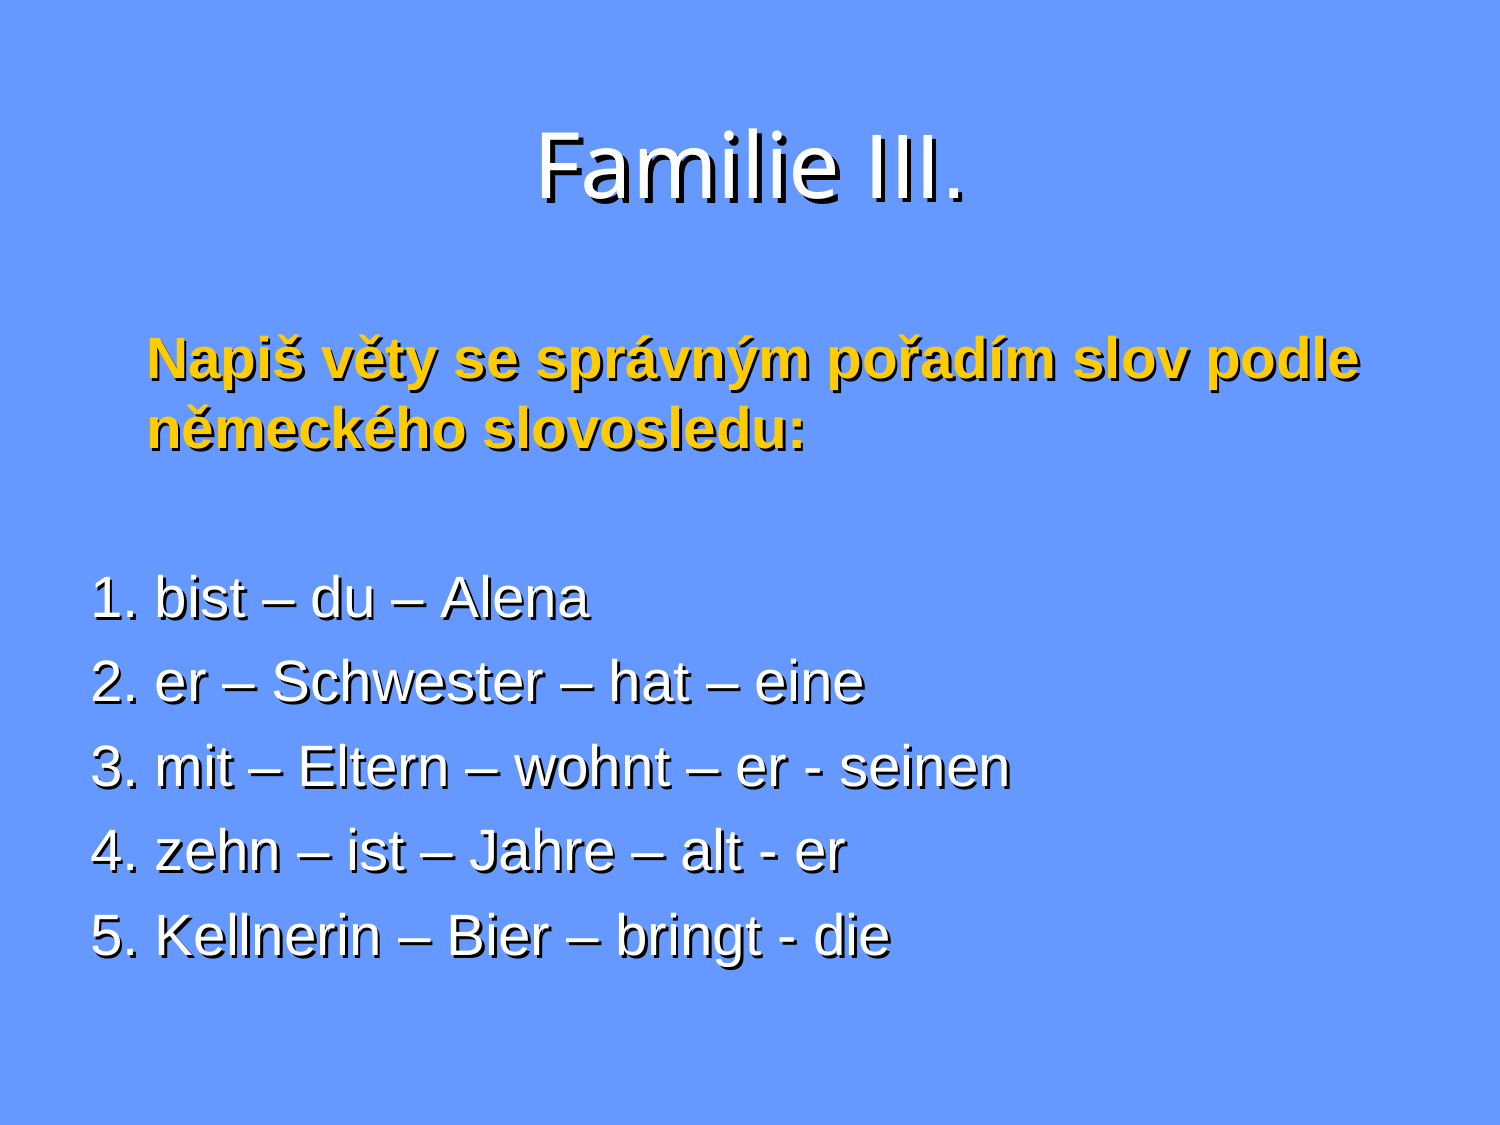

# Familie III.
	Napiš věty se správným pořadím slov podle německého slovosledu:
1. bist – du – Alena
2. er – Schwester – hat – eine
3. mit – Eltern – wohnt – er - seinen
4. zehn – ist – Jahre – alt - er
5. Kellnerin – Bier – bringt - die